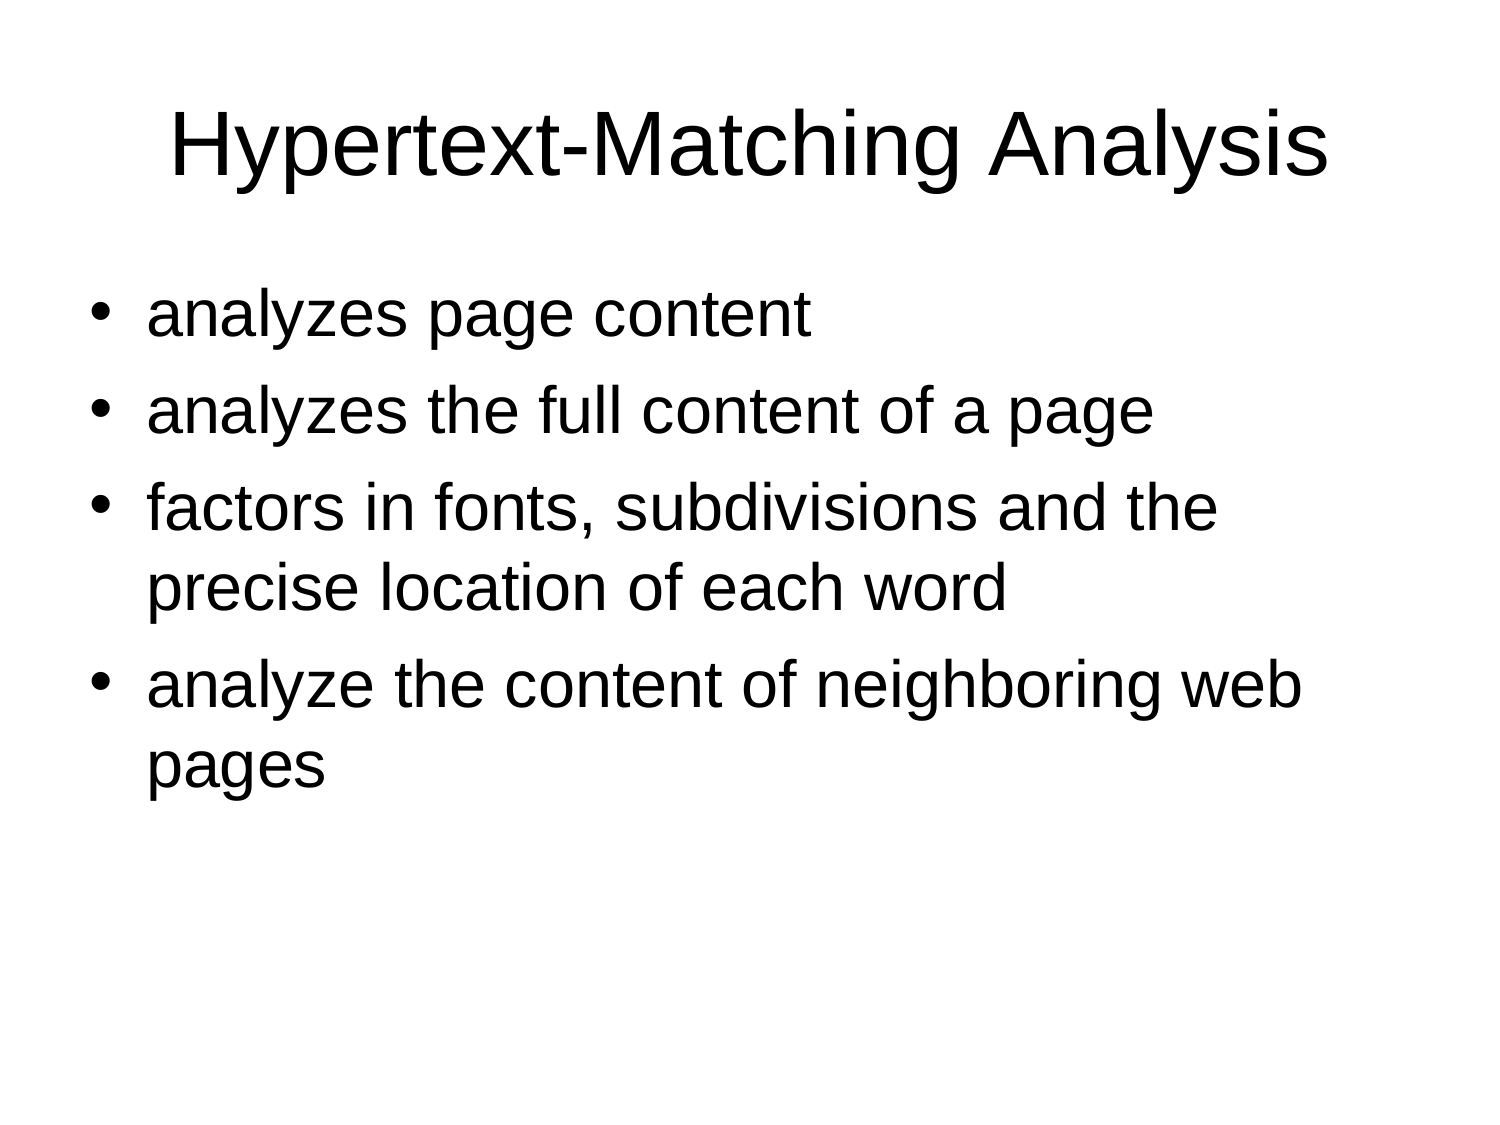

# Hypertext-Matching Analysis
analyzes page content
analyzes the full content of a page
factors in fonts, subdivisions and the precise location of each word
analyze the content of neighboring web pages